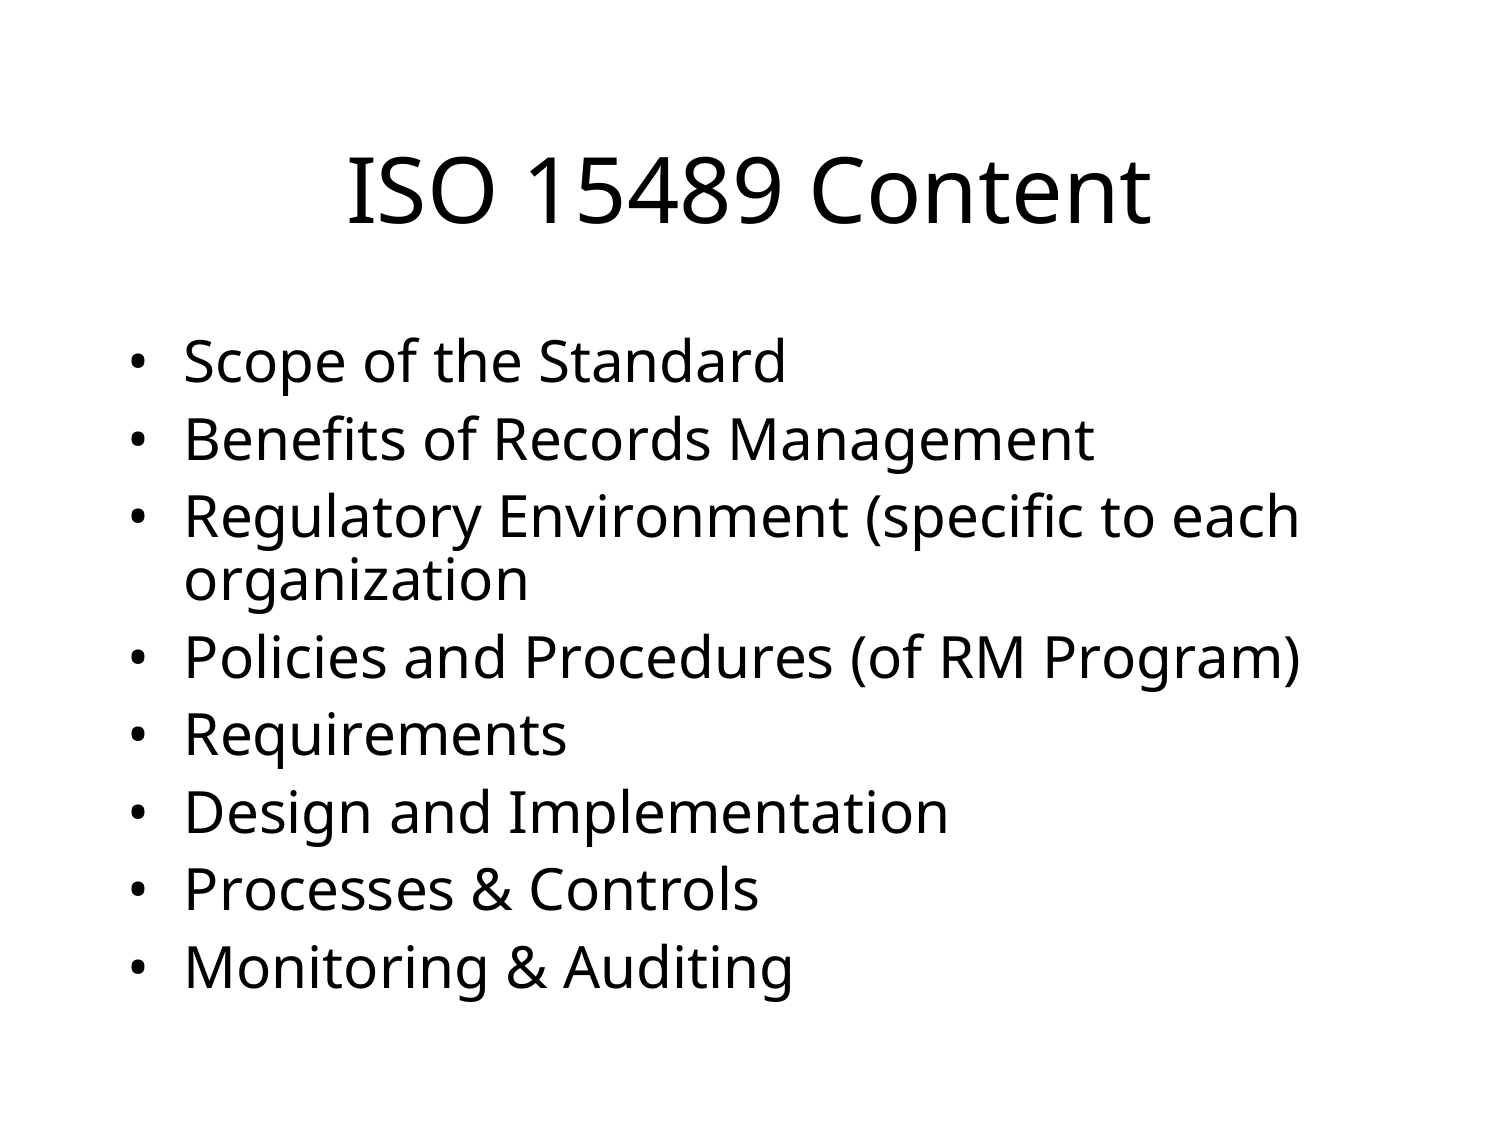

# ISO 15489 Content
Scope of the Standard
Benefits of Records Management
Regulatory Environment (specific to each organization
Policies and Procedures (of RM Program)
Requirements
Design and Implementation
Processes & Controls
Monitoring & Auditing